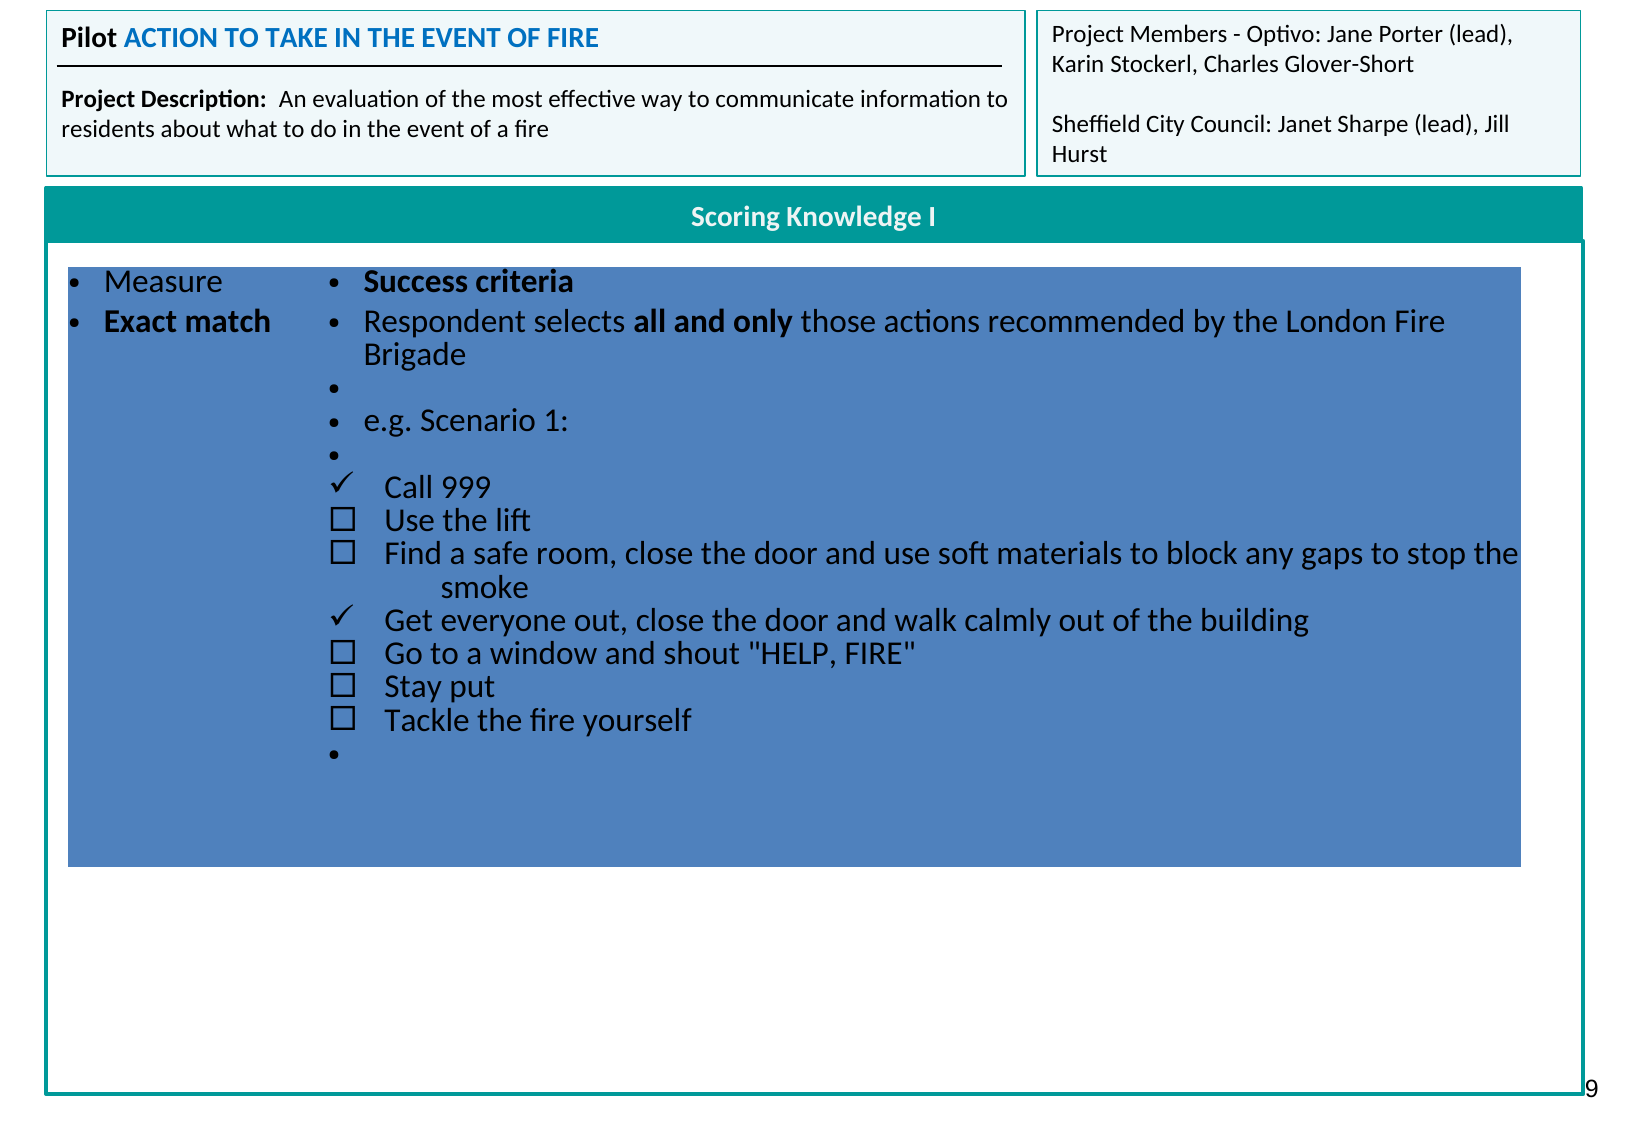

Pilot Action to take in the event of fire
Project Description: An evaluation of the most effective way to communicate information to residents about what to do in the event of a fire
Project Members - Optivo: Jane Porter (lead), Karin Stockerl, Charles Glover-Short
Sheffield City Council: Janet Sharpe (lead), Jill Hurst
Scoring Knowledge I
| Measure | Success criteria |
| --- | --- |
| Exact match | Respondent selects all and only those actions recommended by the London Fire Brigade   e.g. Scenario 1: Call 999 Use the lift Find a safe room, close the door and use soft materials to block any gaps to stop the smoke Get everyone out, close the door and walk calmly out of the building Go to a window and shout "HELP, FIRE" Stay put Tackle the fire yourself |